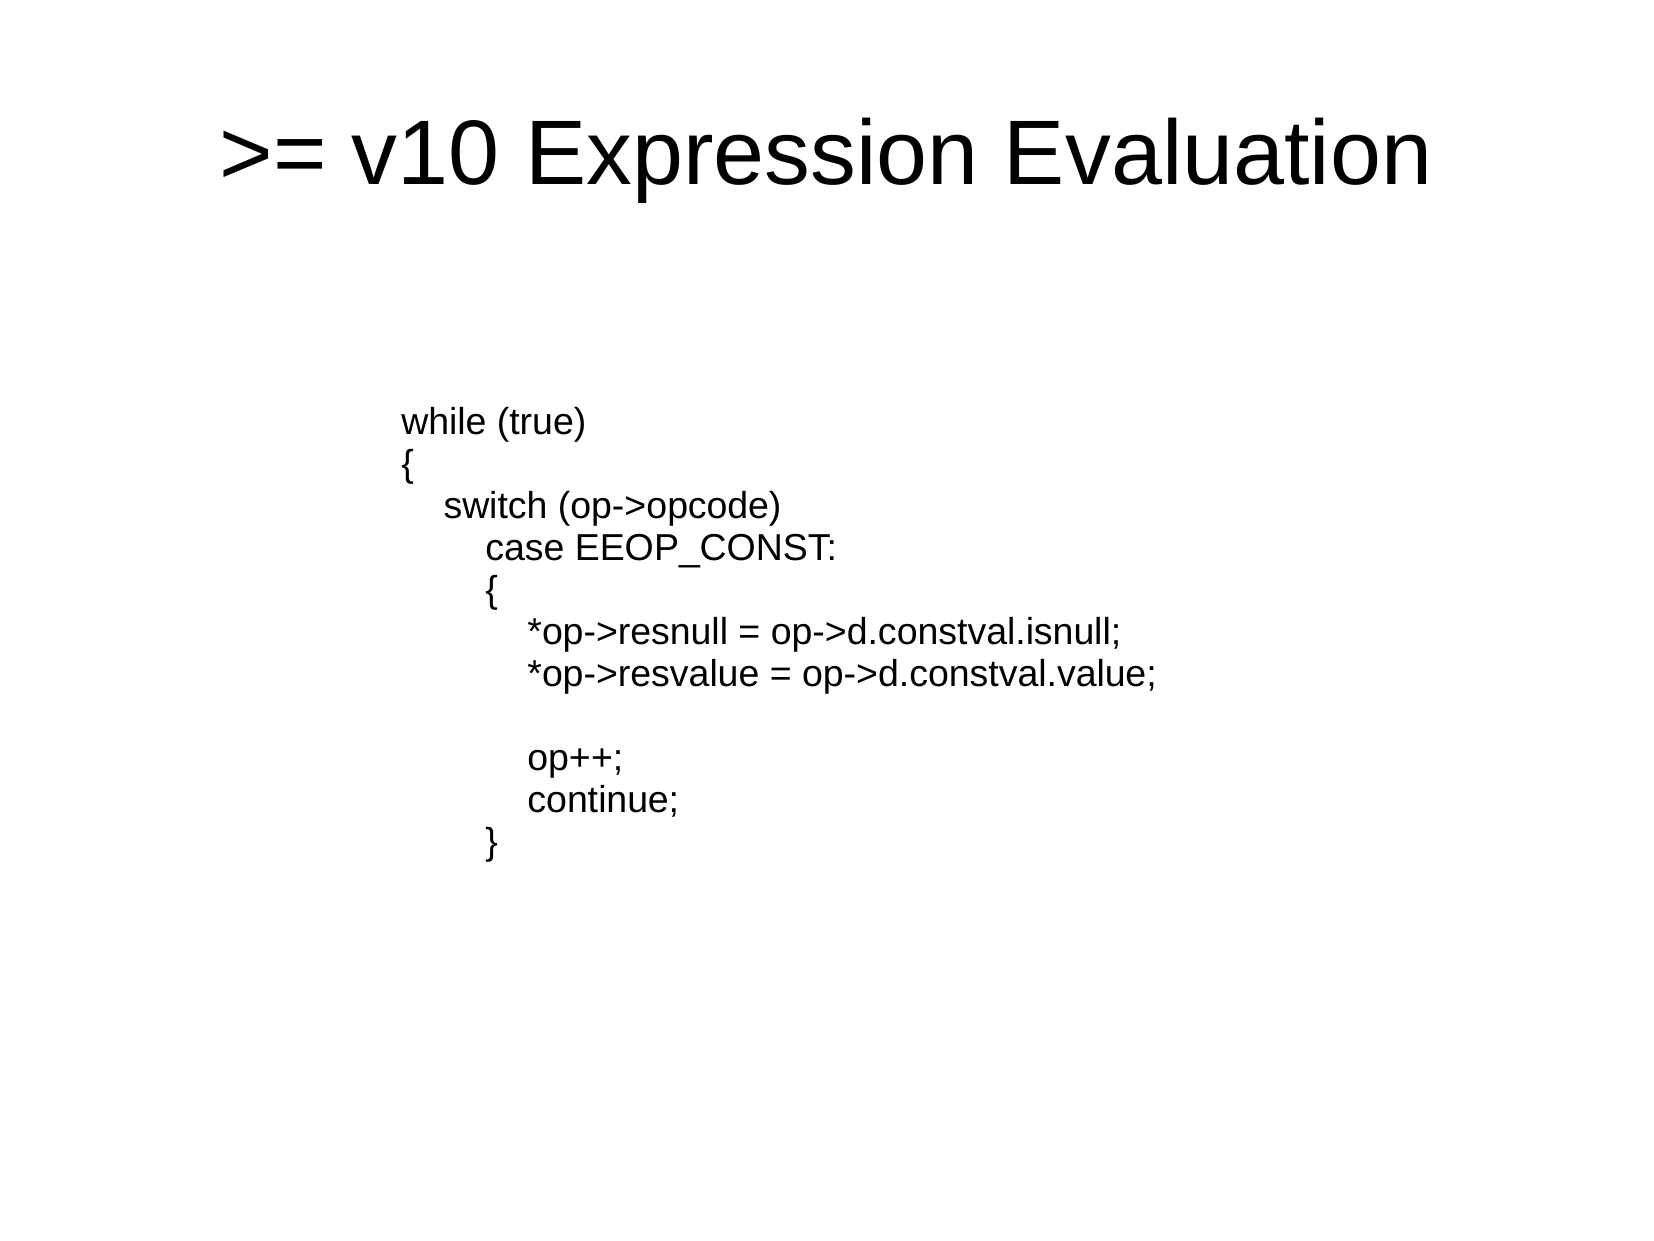

# >= v10 Expression Evaluation
while (true)
{
 switch (op->opcode)
 case EEOP_CONST:
 {
 *op->resnull = op->d.constval.isnull;
 *op->resvalue = op->d.constval.value;
 op++;
 continue;
 }